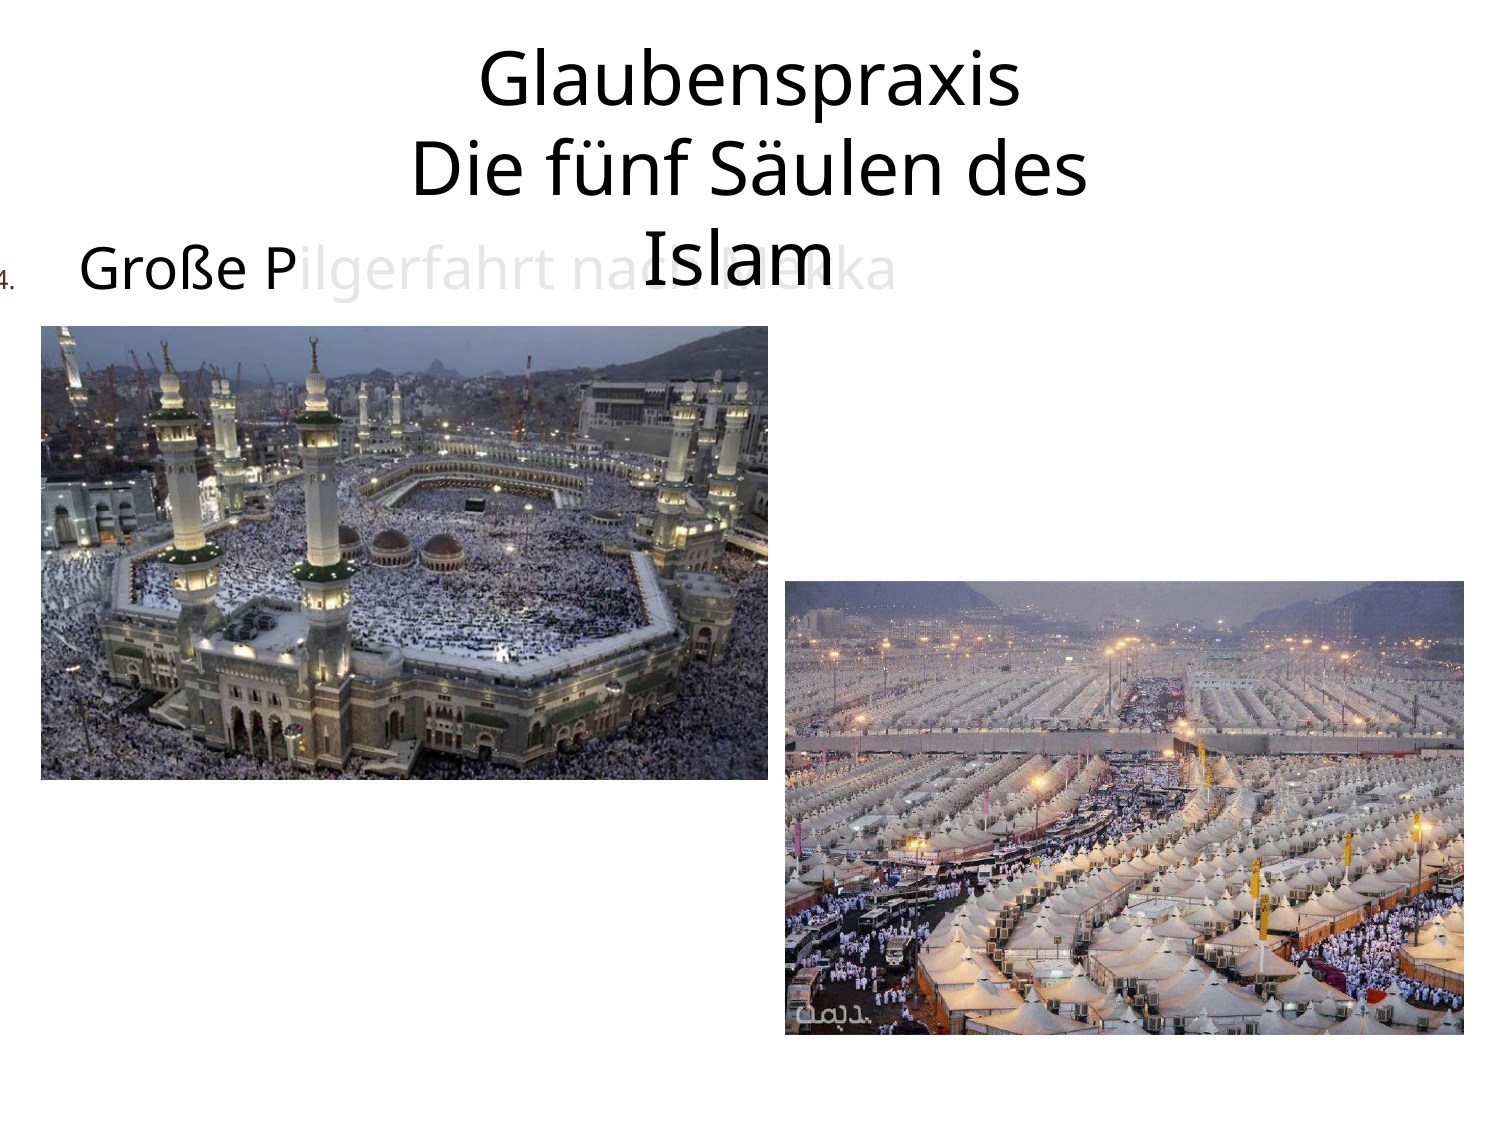

# Glaubenspraxis Die fünf Säulen des Islam
Große Pilgerfahrt nach Mekka